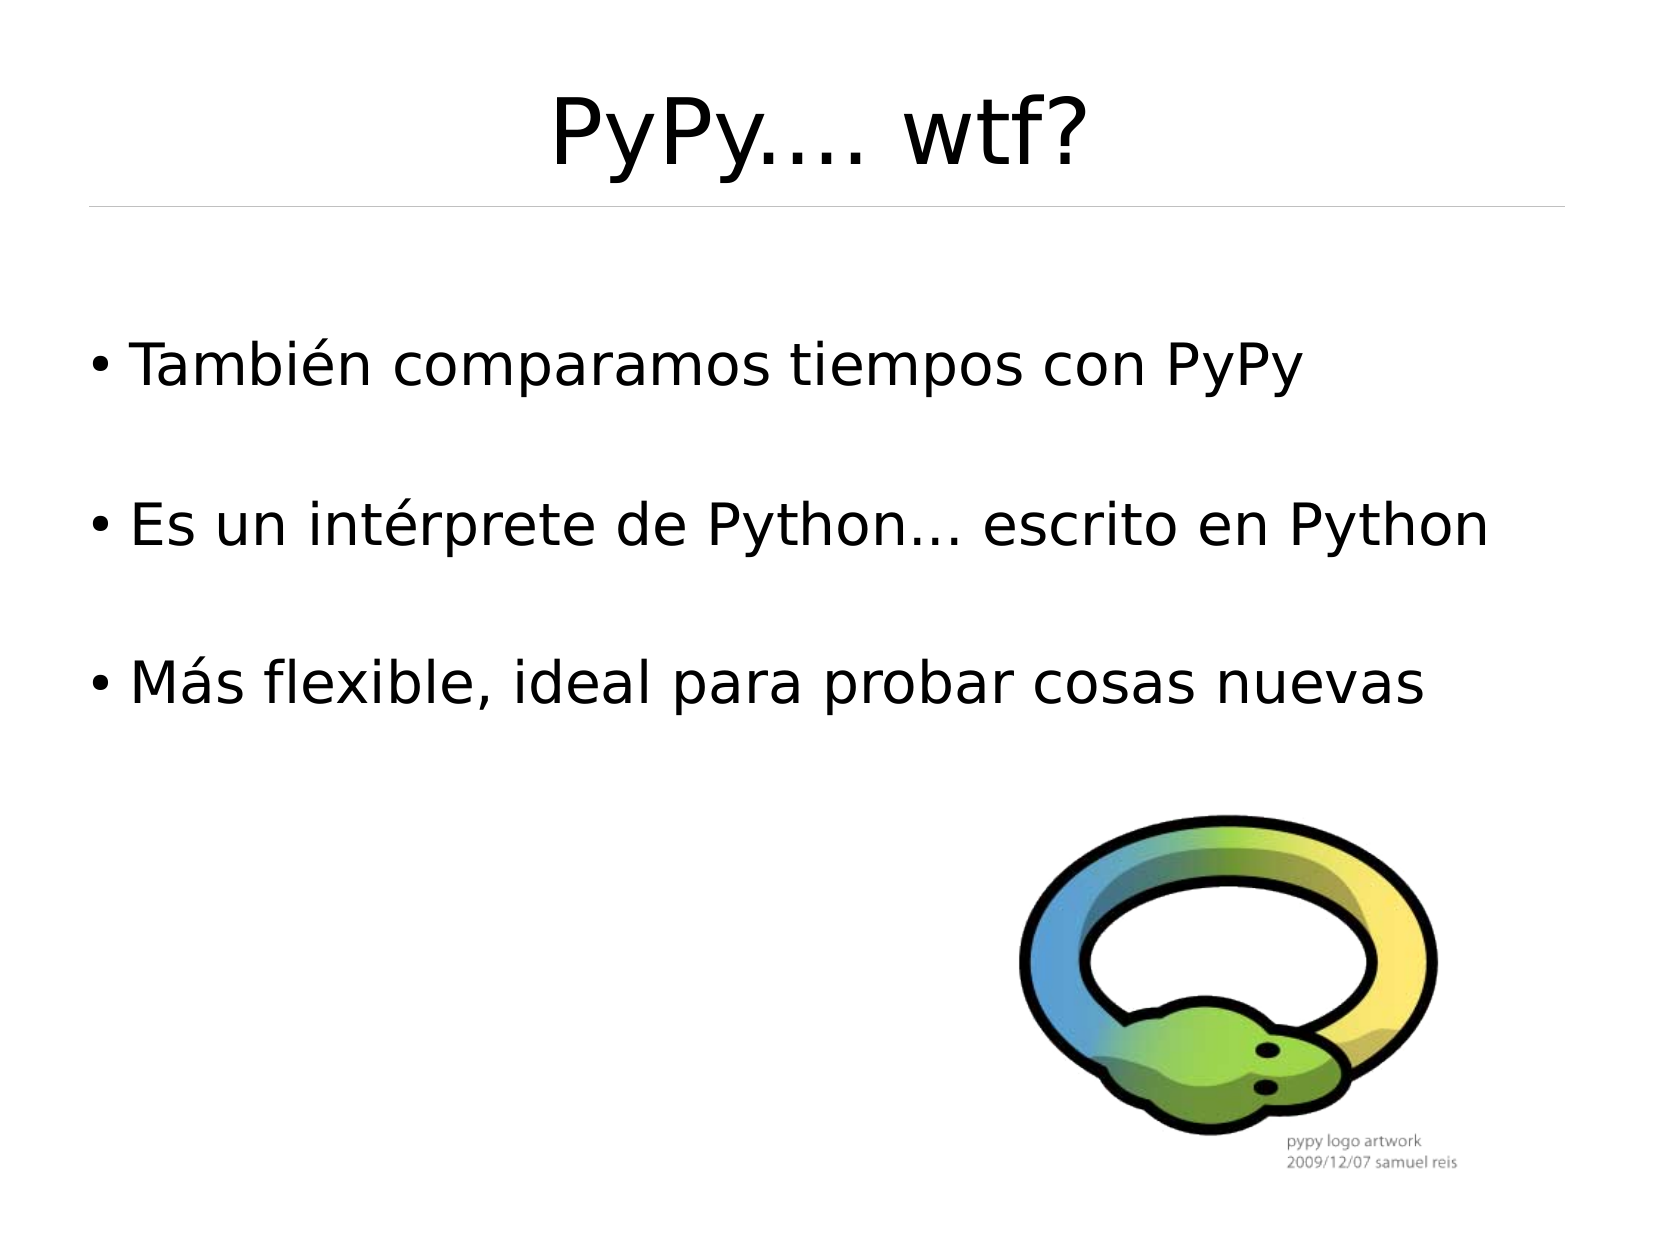

# PyPy.... wtf?
 También comparamos tiempos con PyPy
 Es un intérprete de Python... escrito en Python
 Más flexible, ideal para probar cosas nuevas